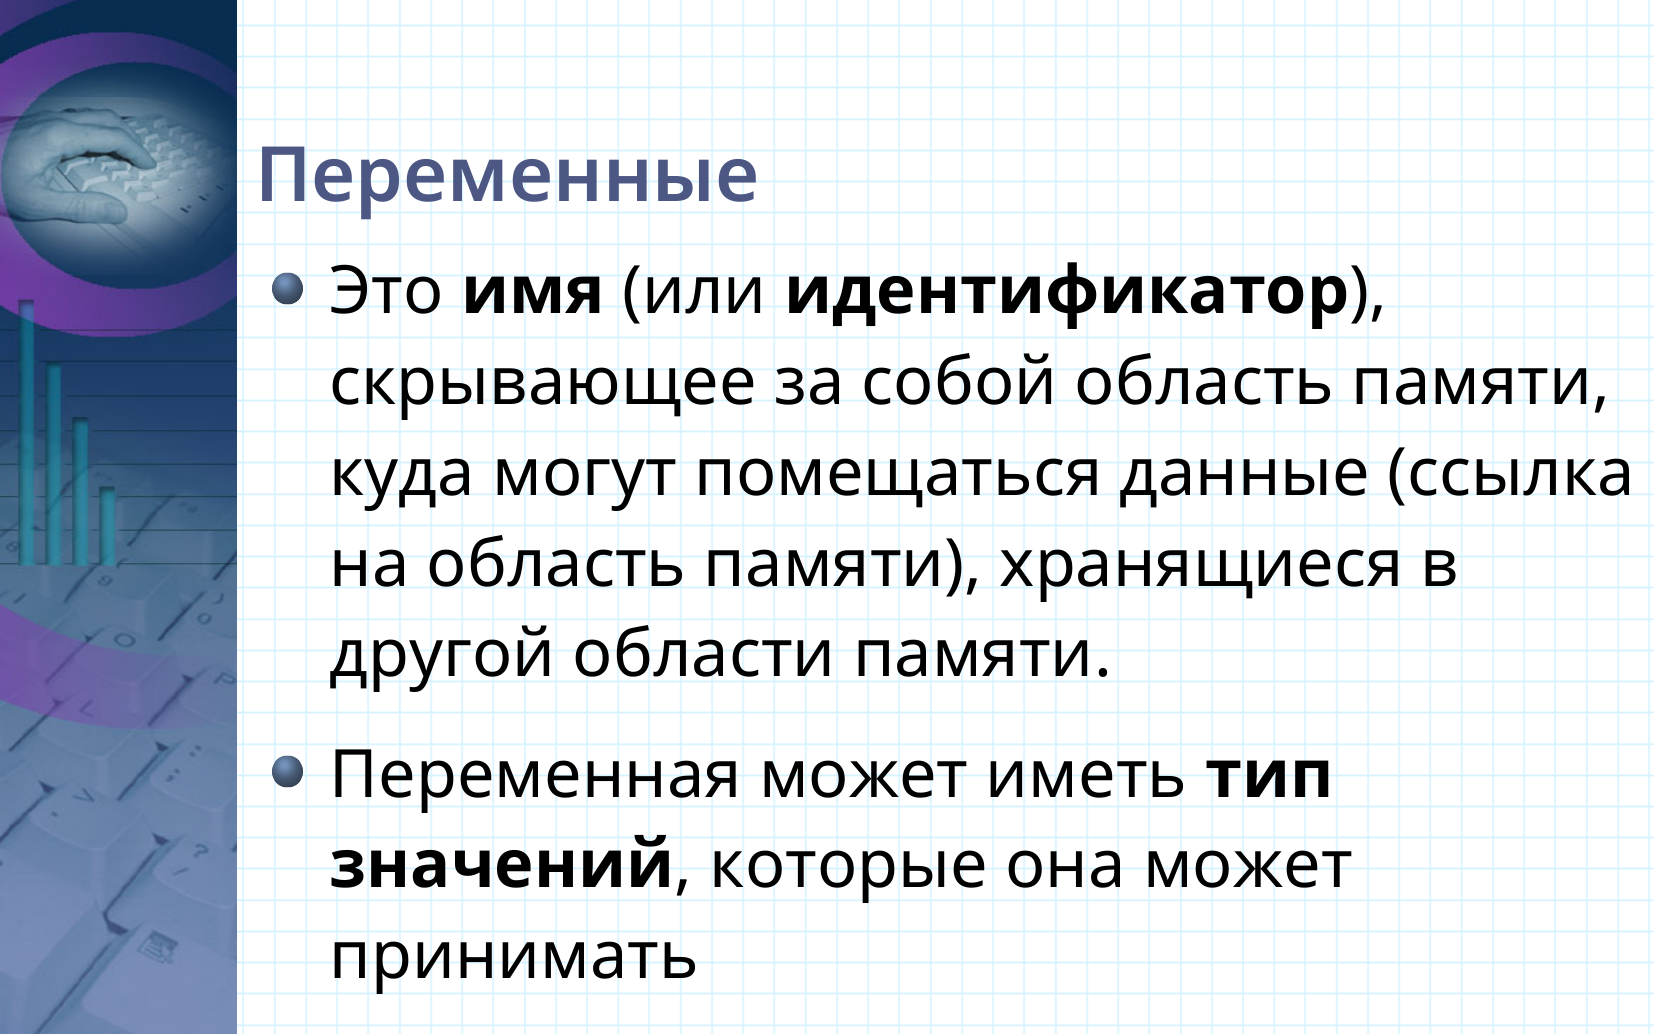

# Переменные
Это имя (или идентификатор), скрывающее за собой область памяти, куда могут помещаться данные (ссылка на область памяти), хранящиеся в другой области памяти.
Переменная может иметь тип значений, которые она может принимать